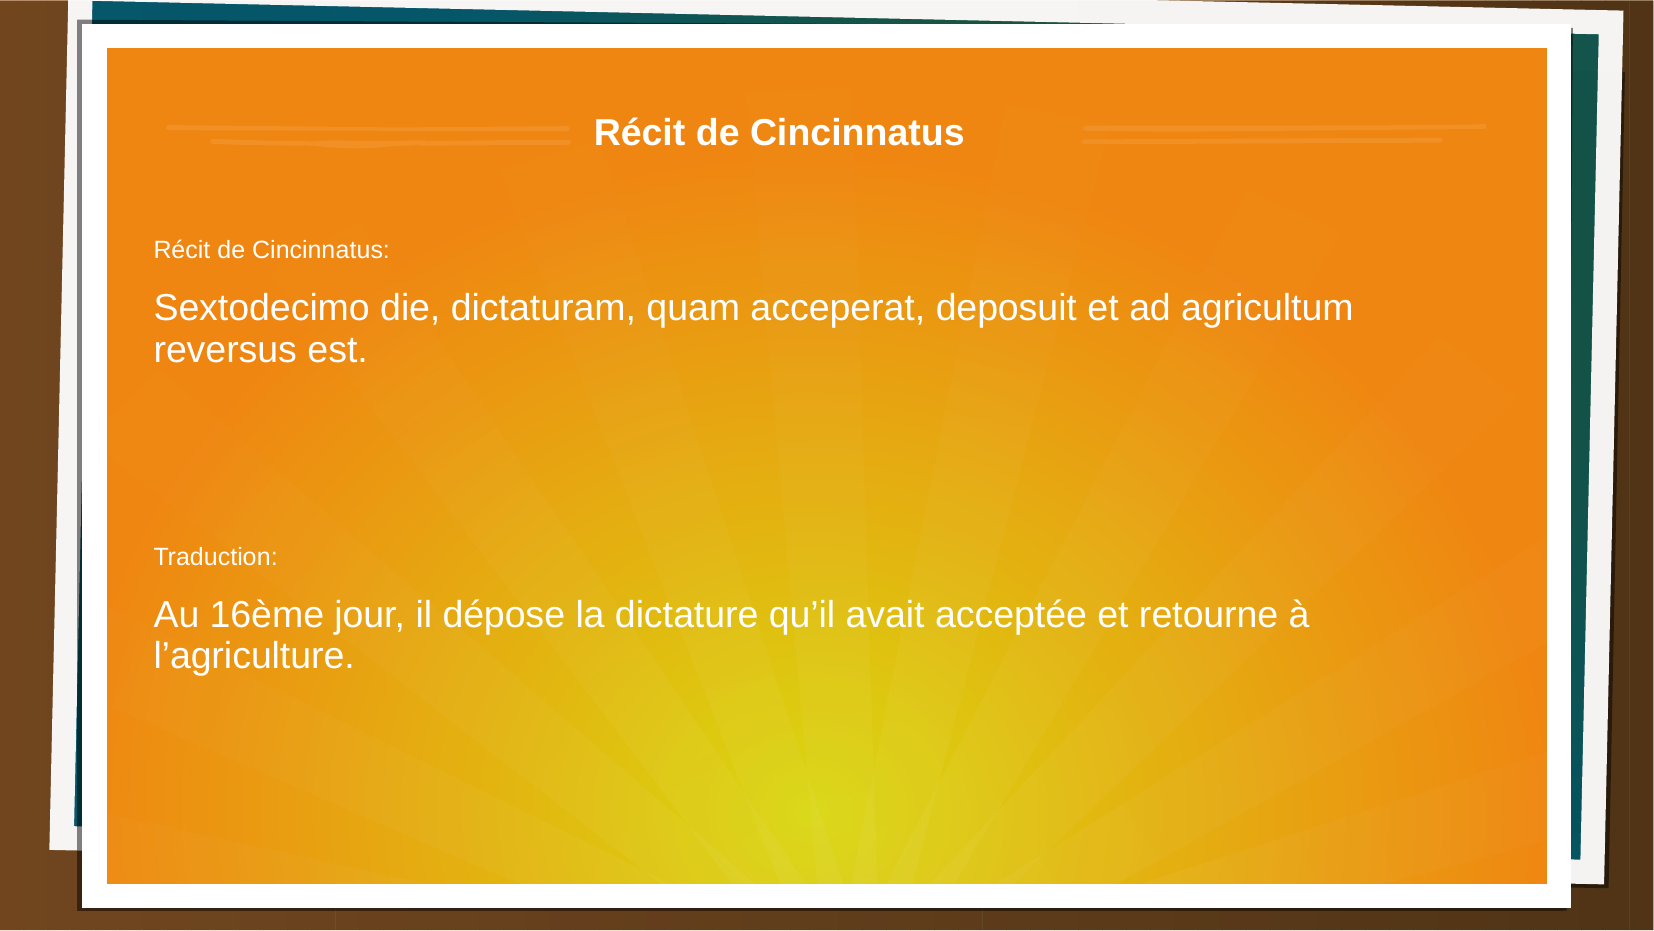

# Récit de Cincinnatus
Récit de Cincinnatus:
Sextodecimo die, dictaturam, quam acceperat, deposuit et ad agricultum reversus est.
Traduction:
Au 16ème jour, il dépose la dictature qu’il avait acceptée et retourne à l’agriculture.